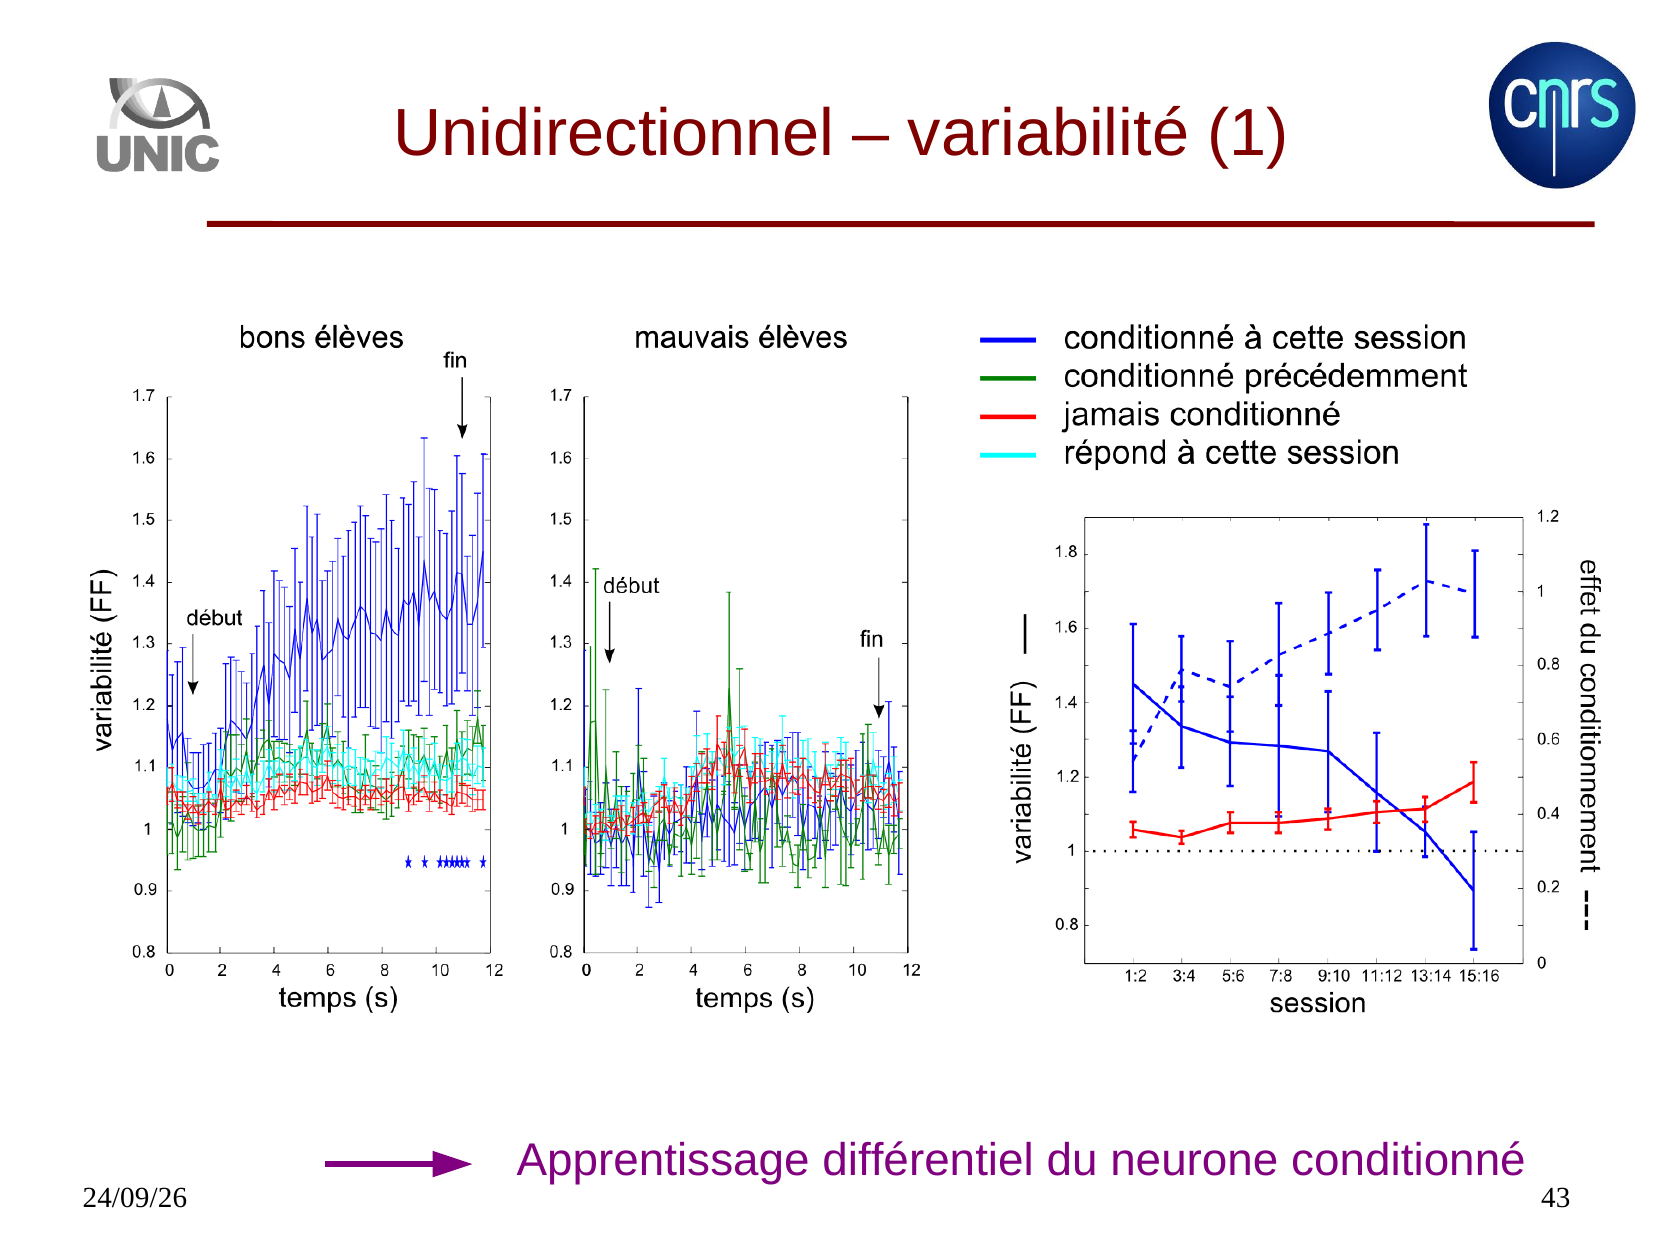

Unidirectionnel – variabilité (1)
Apprentissage différentiel du neurone conditionné